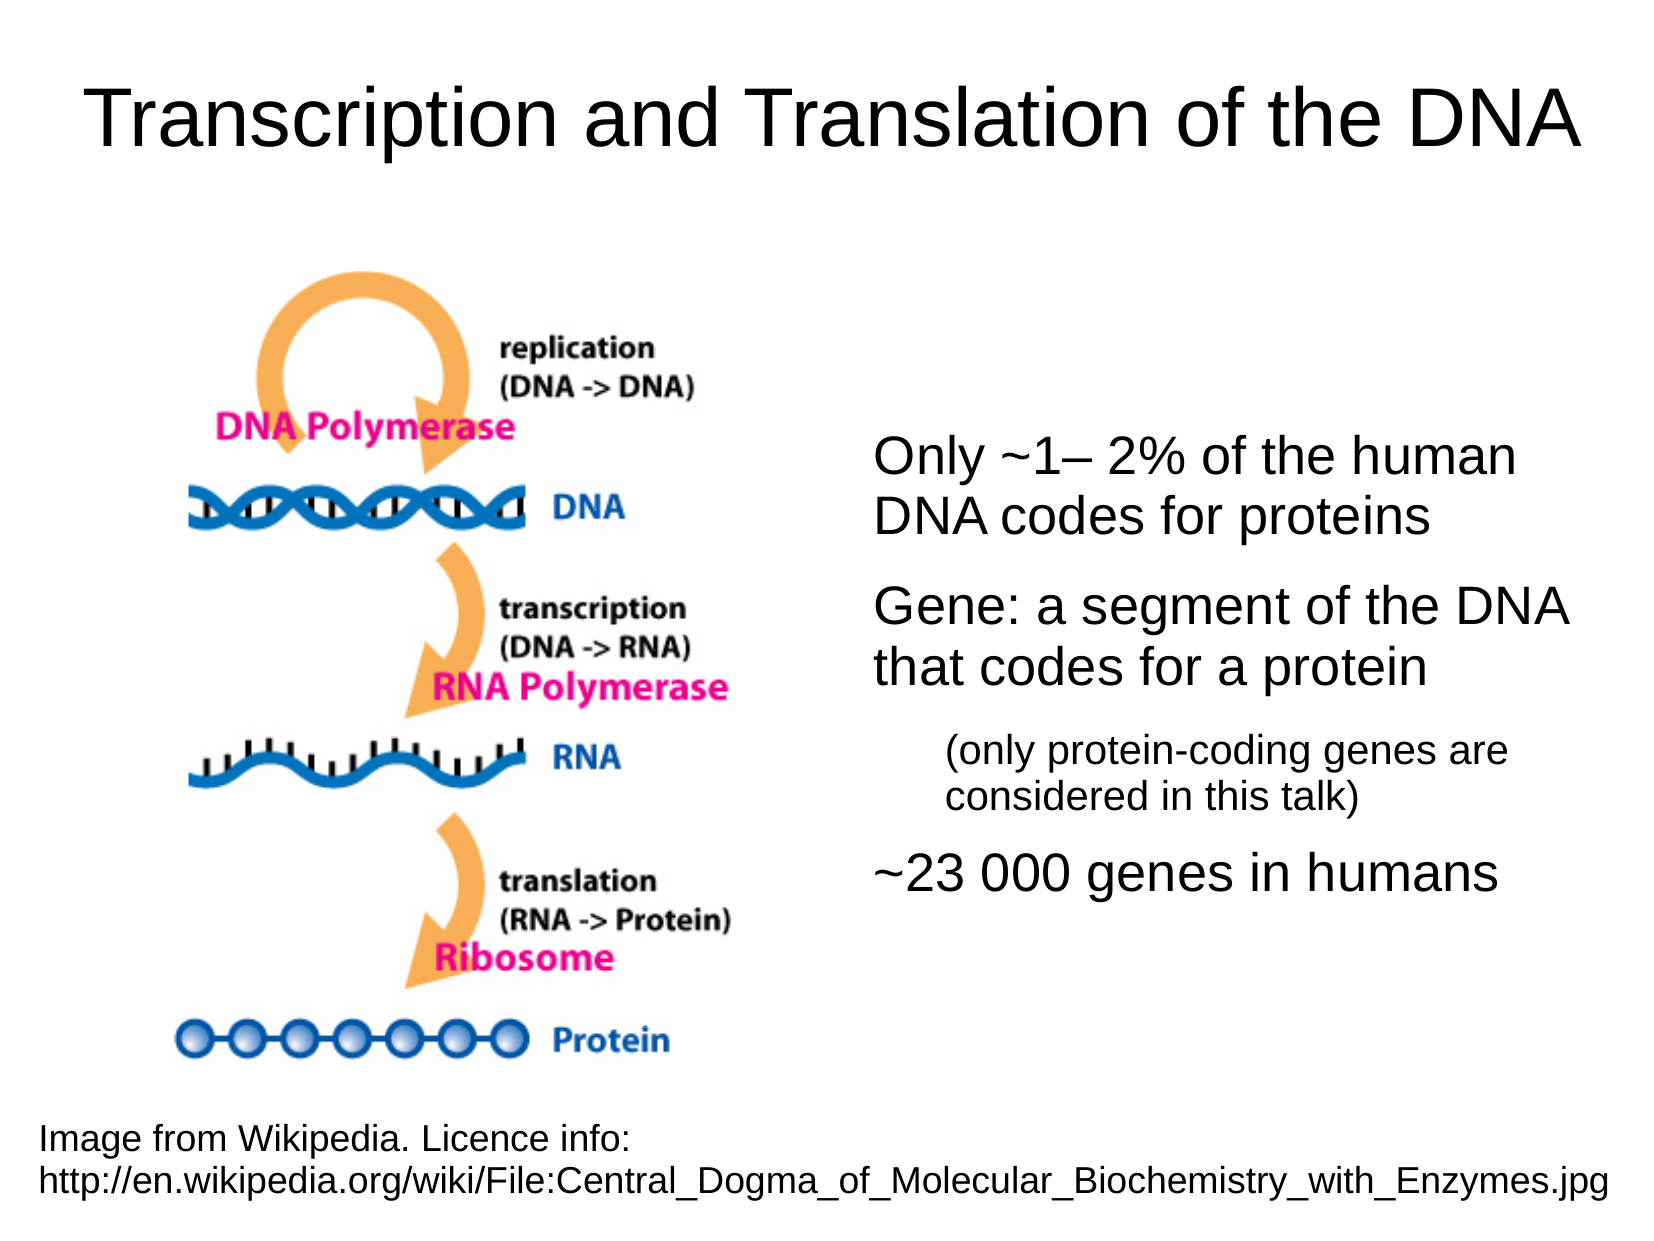

# Transcription and Translation of the DNA
Only ~1– 2% of the human DNA codes for proteins
Gene: a segment of the DNA that codes for a protein
(only protein-coding genes are considered in this talk)
~23 000 genes in humans
Image from Wikipedia. Licence info: http://en.wikipedia.org/wiki/File:Central_Dogma_of_Molecular_Biochemistry_with_Enzymes.jpg